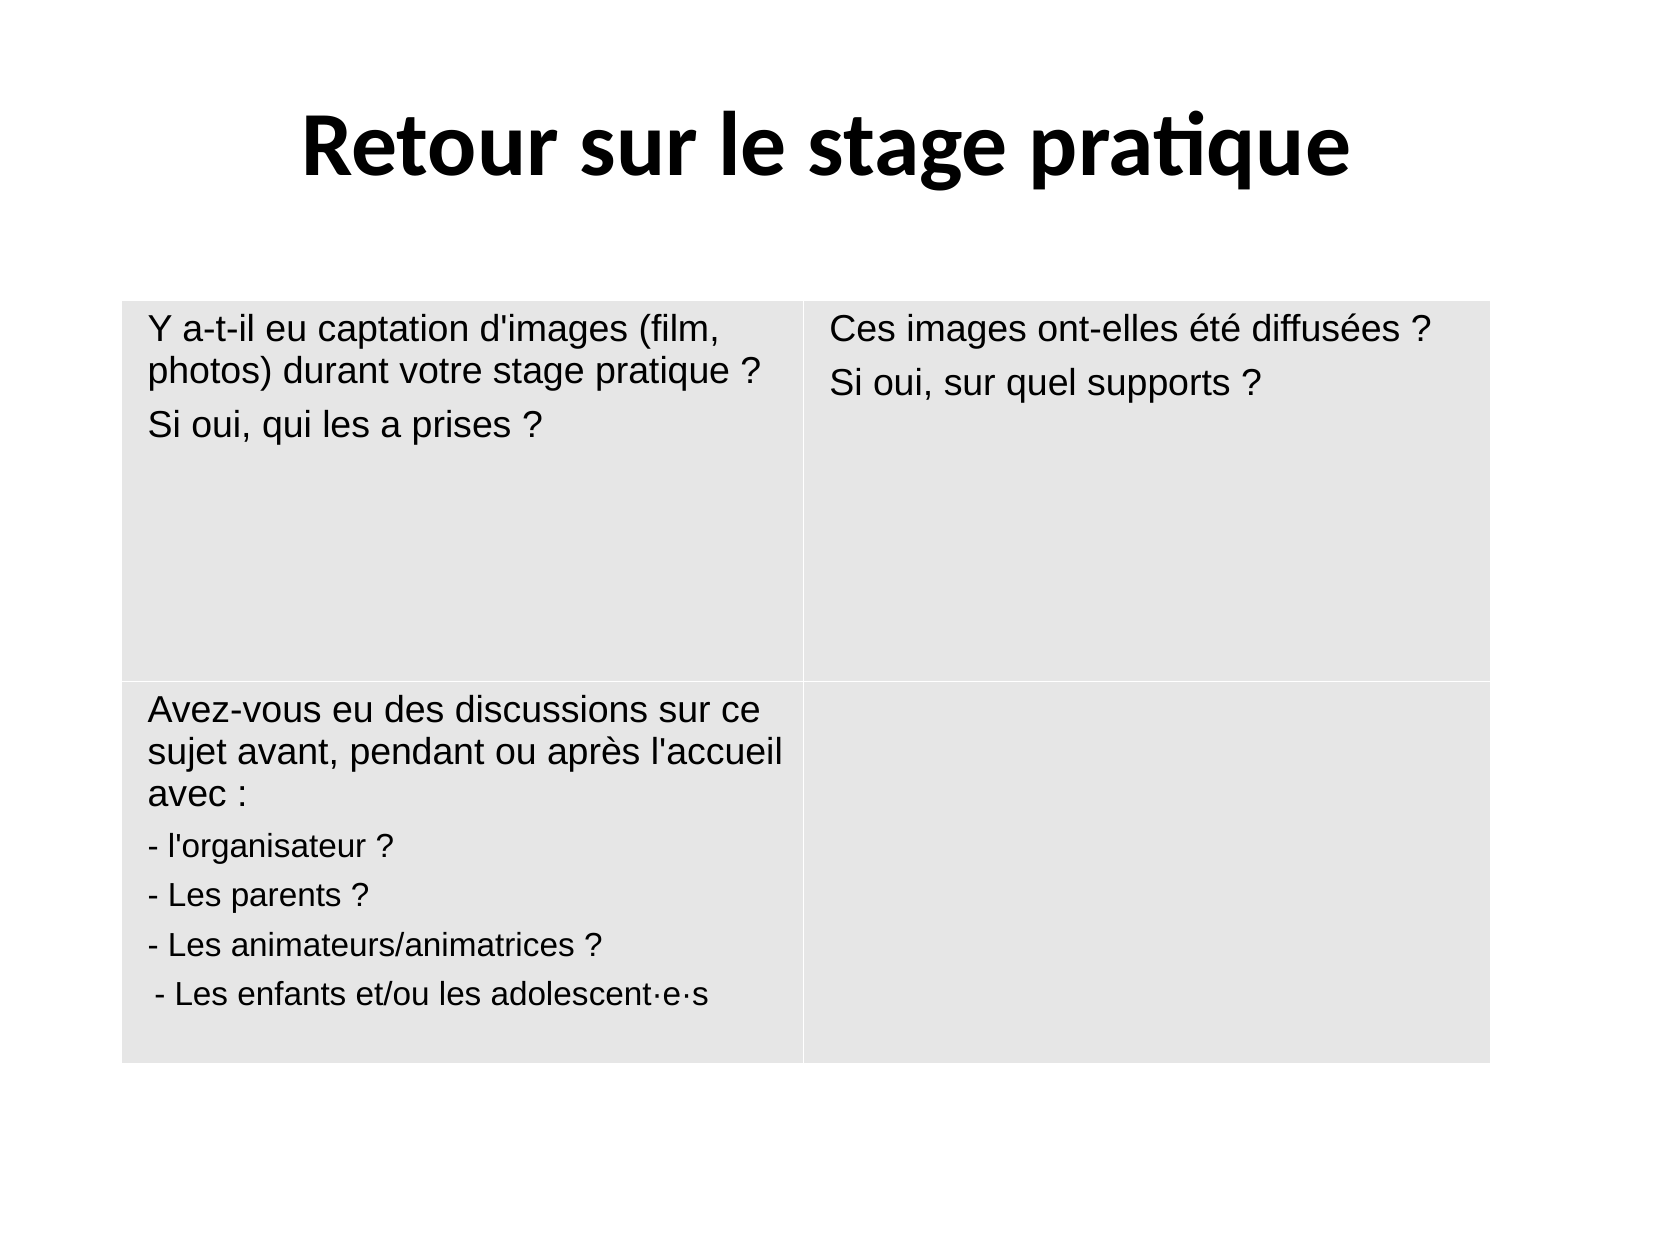

# Retour sur le stage pratique
| Y a-t-il eu captation d'images (film, photos) durant votre stage pratique ? Si oui, qui les a prises ? | Ces images ont-elles été diffusées ? Si oui, sur quel supports ? |
| --- | --- |
| Avez-vous eu des discussions sur ce sujet avant, pendant ou après l'accueil avec : - l'organisateur ? - Les parents ? - Les animateurs/animatrices ? - Les enfants et/ou les adolescent·e·s | |